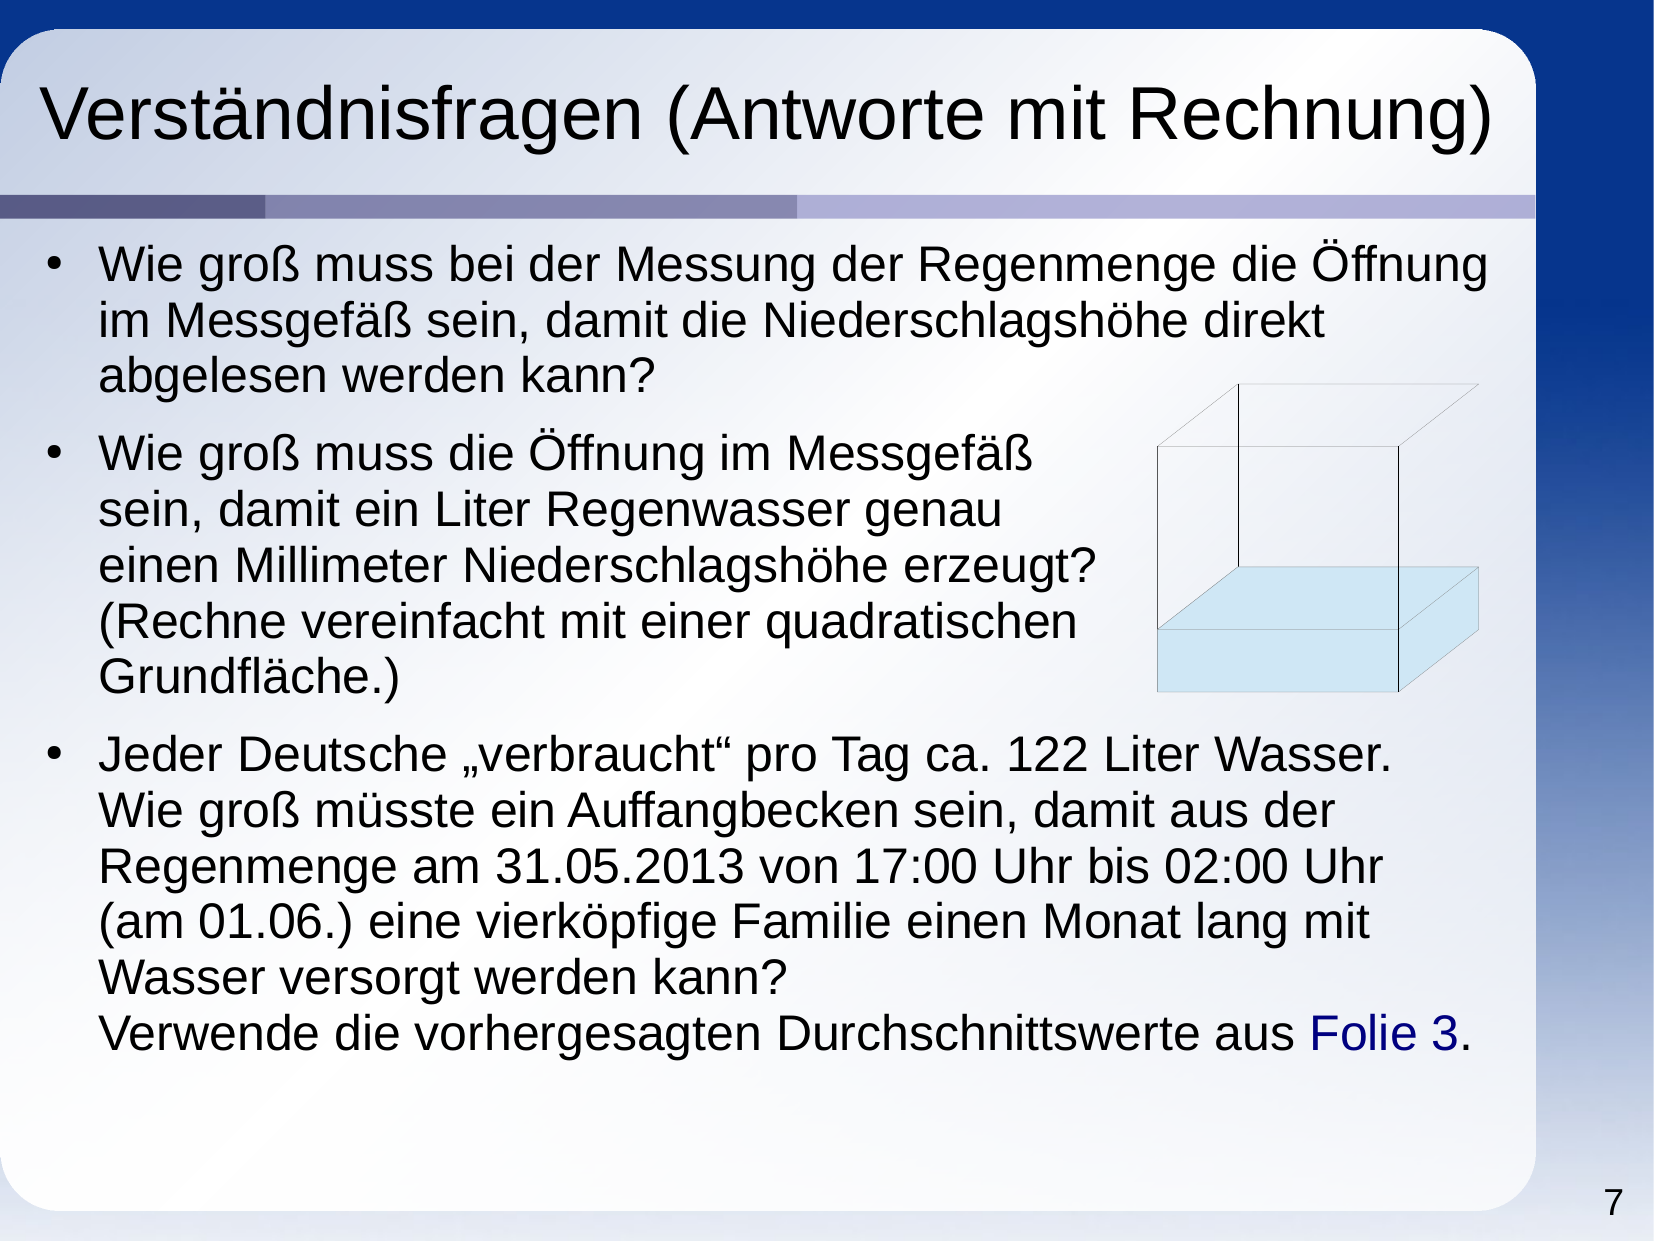

Verständnisfragen (Antworte mit Rechnung)
# Wie groß muss bei der Messung der Regenmenge die Öffnung im Messgefäß sein, damit die Niederschlagshöhe direkt abgelesen werden kann?
Wie groß muss die Öffnung im Messgefäß
sein, damit ein Liter Regenwasser genau
einen Millimeter Niederschlagshöhe erzeugt?
(Rechne vereinfacht mit einer quadratischen
Grundfläche.)
Jeder Deutsche „verbraucht“ pro Tag ca. 122 Liter Wasser.
Wie groß müsste ein Auffangbecken sein, damit aus der Regenmenge am 31.05.2013 von 17:00 Uhr bis 02:00 Uhr
(am 01.06.) eine vierköpfige Familie einen Monat lang mit Wasser versorgt werden kann?
Verwende die vorhergesagten Durchschnittswerte aus Folie 3.
7